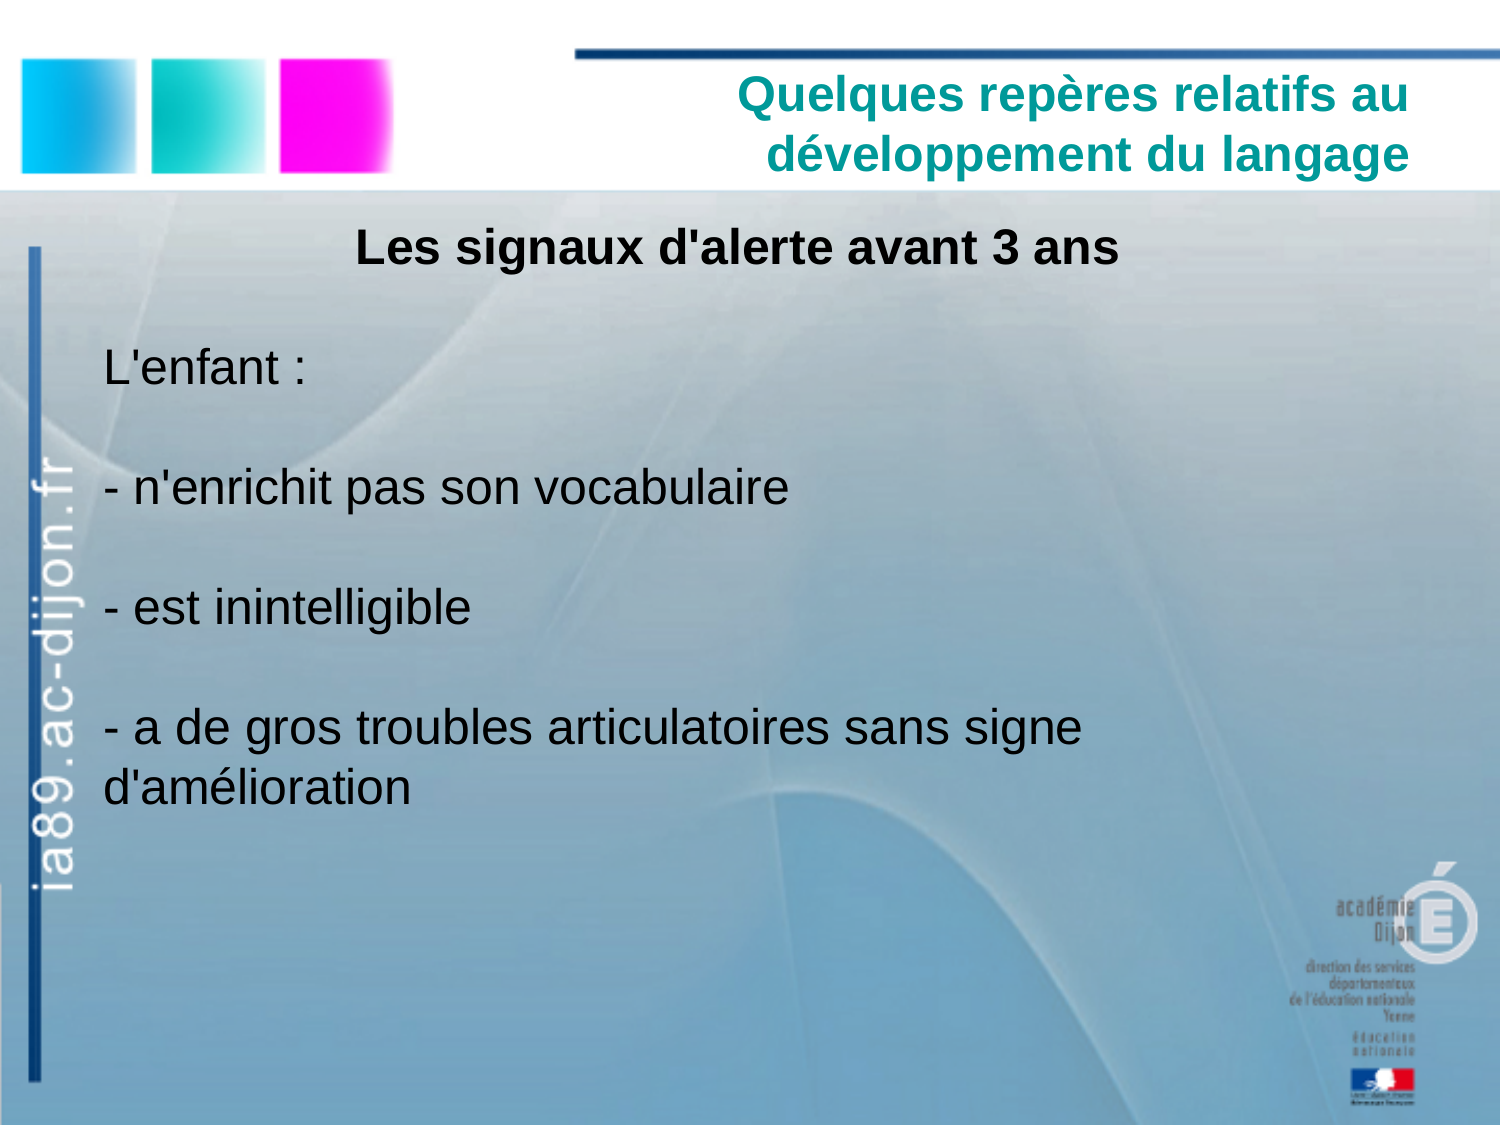

# Quelques repères relatifs au développement du langage
Les signaux d'alerte avant 3 ans
L'enfant :
- n'enrichit pas son vocabulaire
- est inintelligible
- a de gros troubles articulatoires sans signe d'amélioration